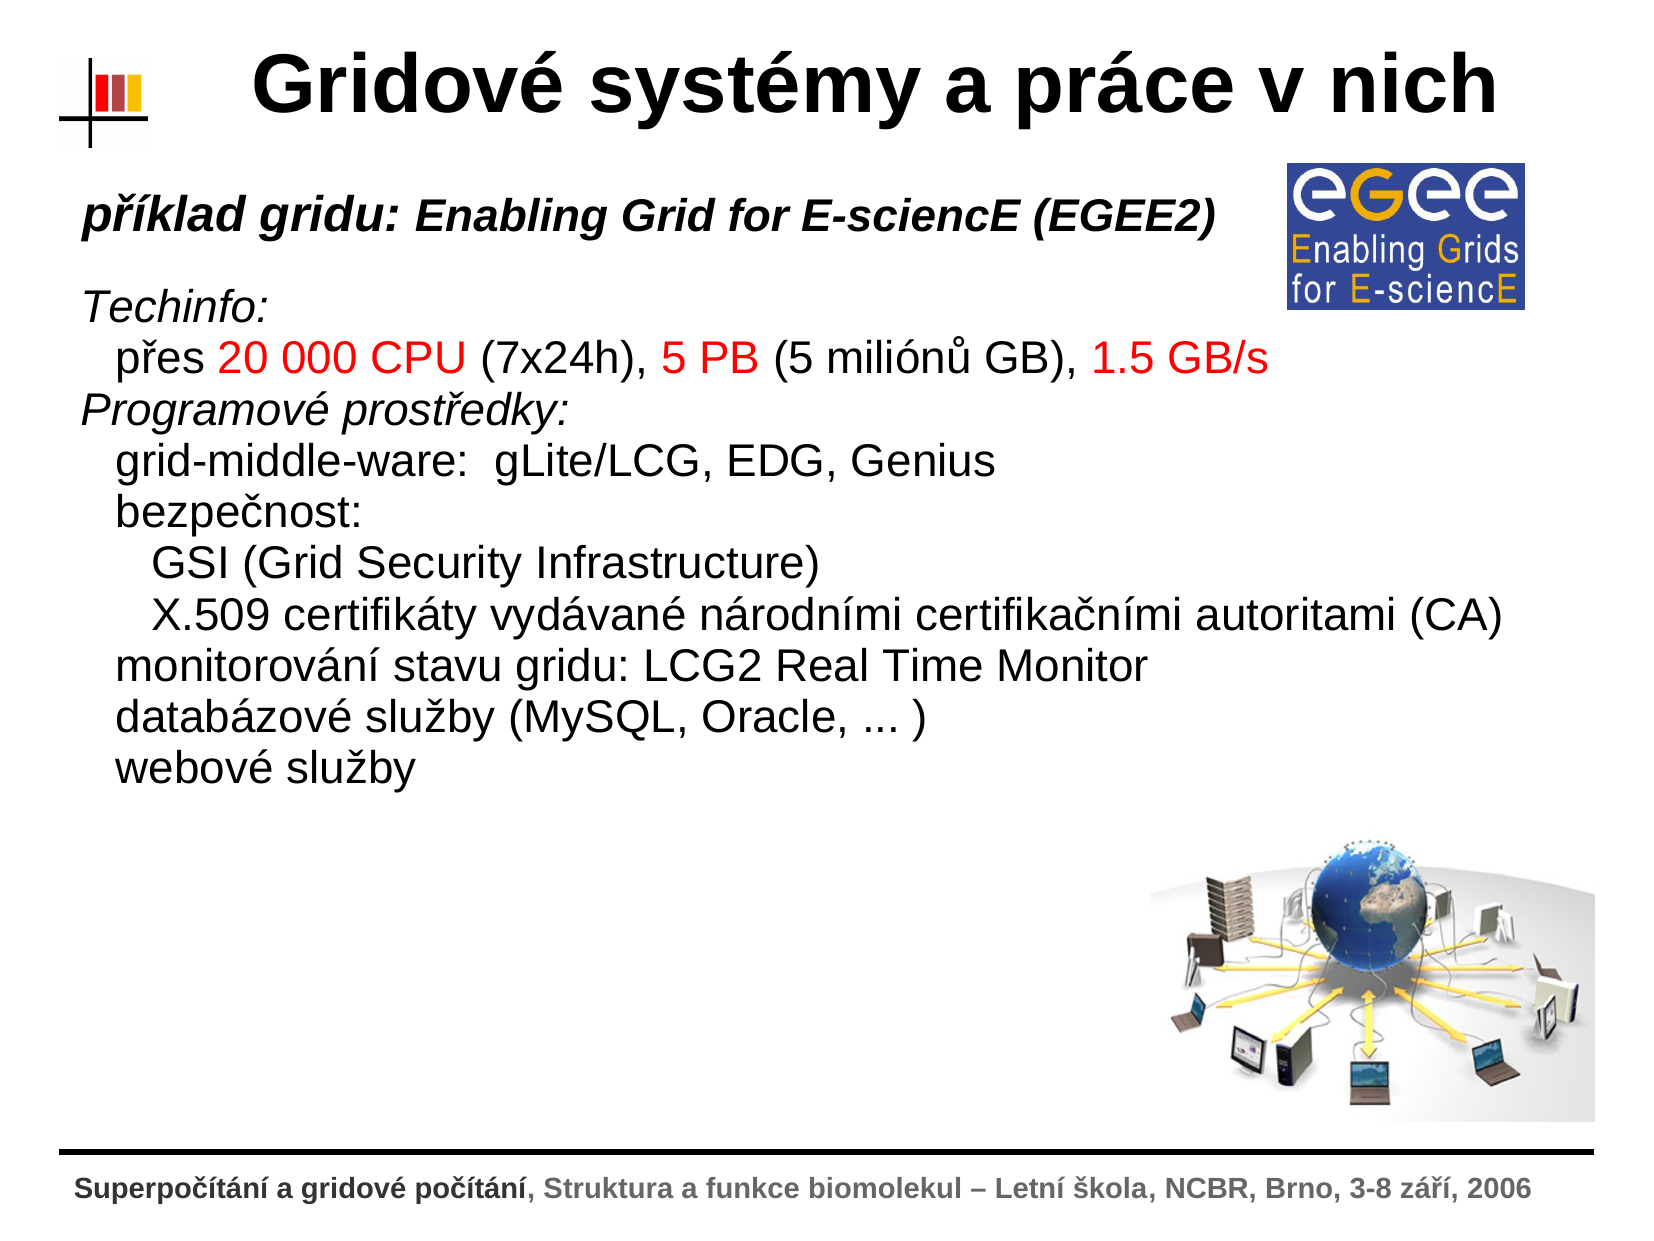

Gridové systémy a práce v nich
příklad gridu: Enabling Grid for E-sciencE (EGEE2)
Techinfo:
přes 20 000 CPU (7x24h), 5 PB (5 miliónů GB), 1.5 GB/s
Programové prostředky:
grid-middle-ware: gLite/LCG, EDG, Genius
bezpečnost:
GSI (Grid Security Infrastructure)
X.509 certifikáty vydávané národními certifikačními autoritami (CA)
monitorování stavu gridu: LCG2 Real Time Monitor
databázové služby (MySQL, Oracle, ... )
webové služby
Superpočítání a gridové počítání, Struktura a funkce biomolekul – Letní škola, NCBR, Brno, 3-8 září, 2006